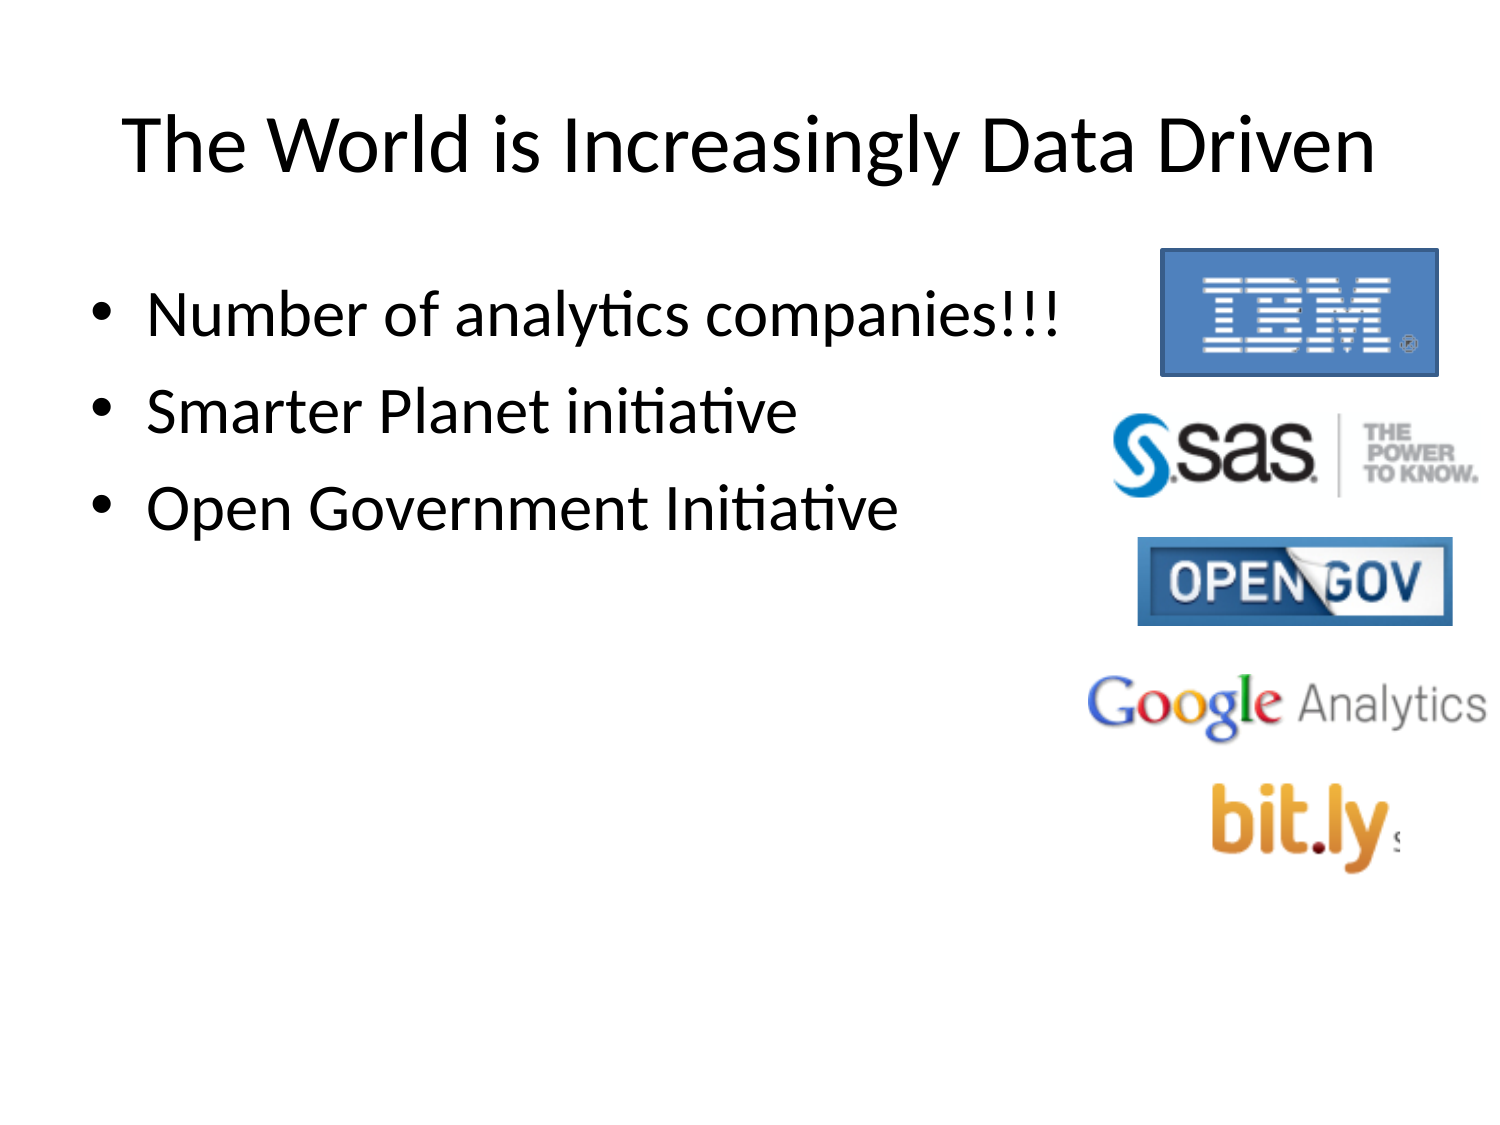

# The World is Increasingly Data Driven
Number of analytics companies!!!
Smarter Planet initiative
Open Government Initiative